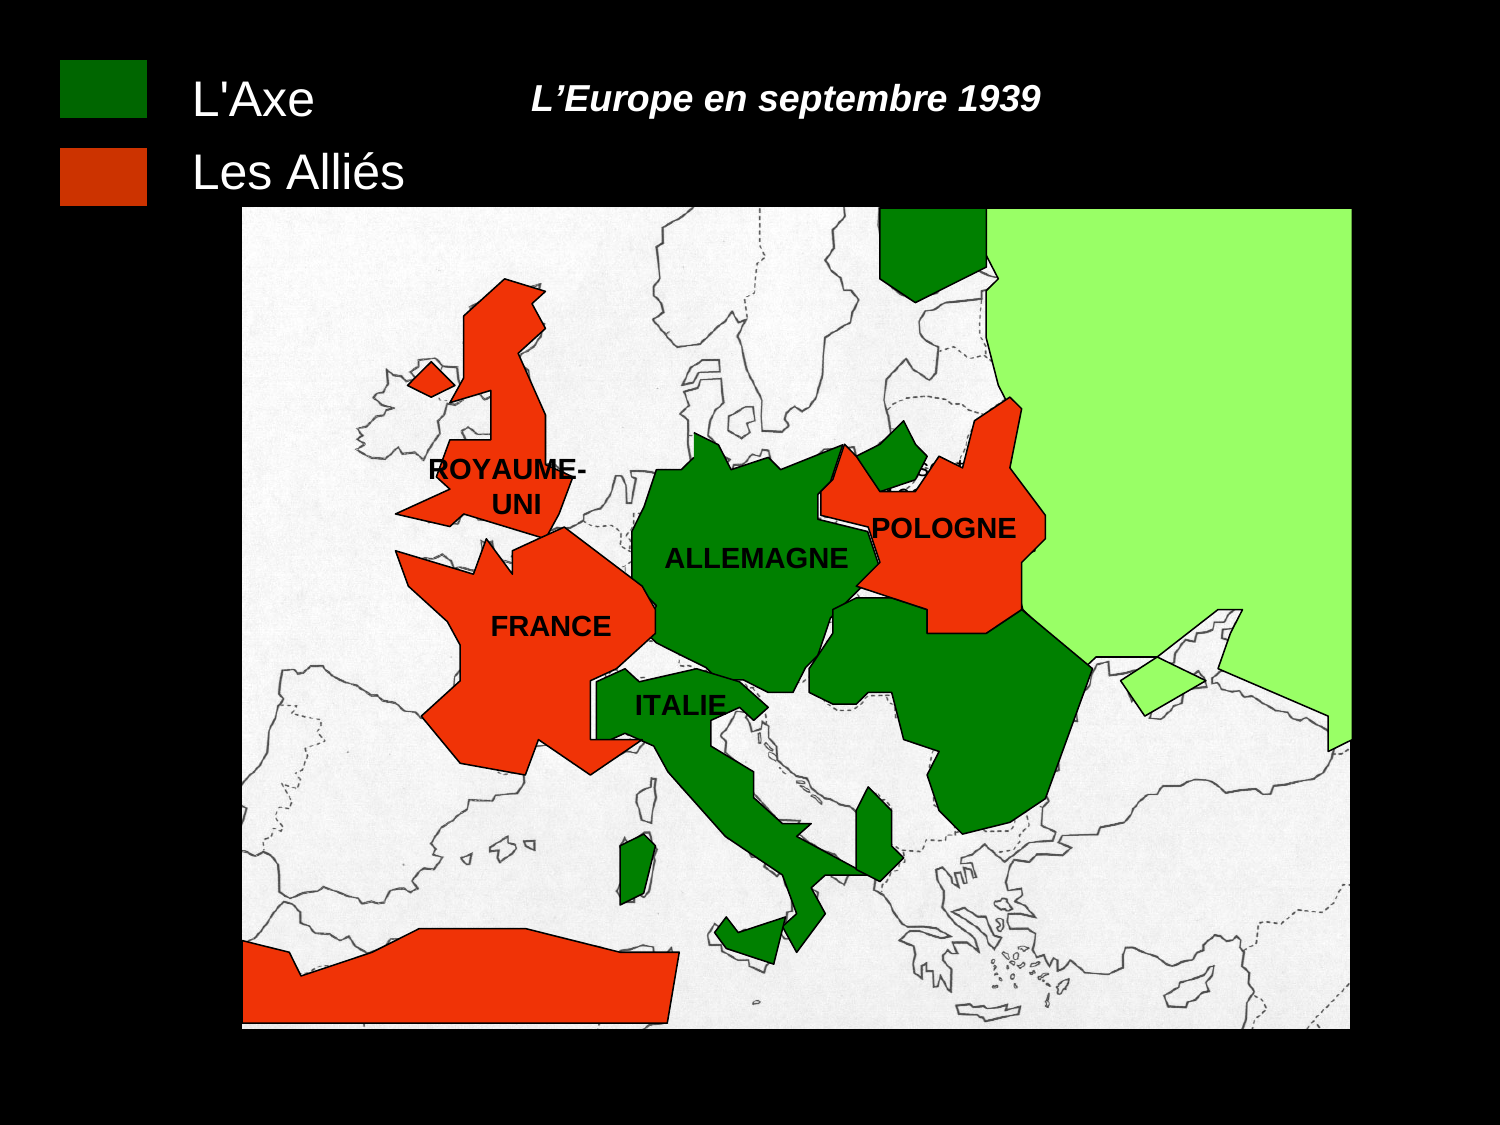

L'Axe
L’Europe en septembre 1939
Les Alliés
ROYAUME-
UNI
1er sept 1939
POLOGNE
ALLEMAGNE
 FRANCE
ITALIE